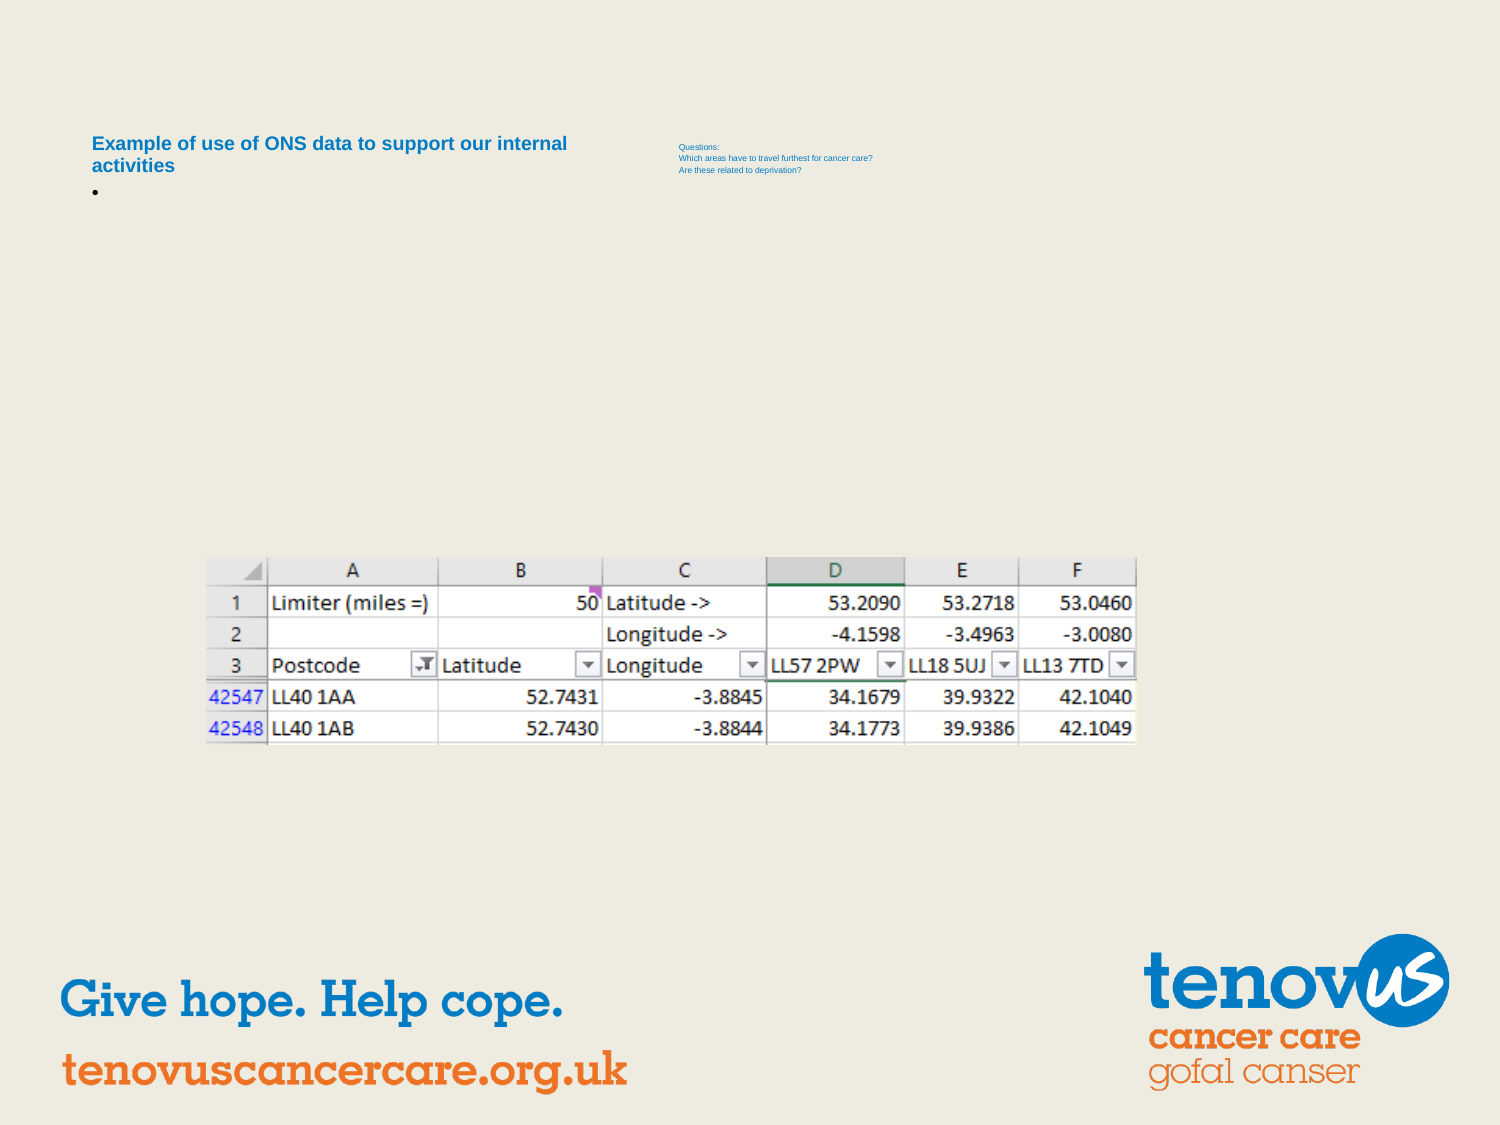

# Example of use of ONS data to support our internal activities
Questions:
Which areas have to travel furthest for cancer care?
Are these related to deprivation?